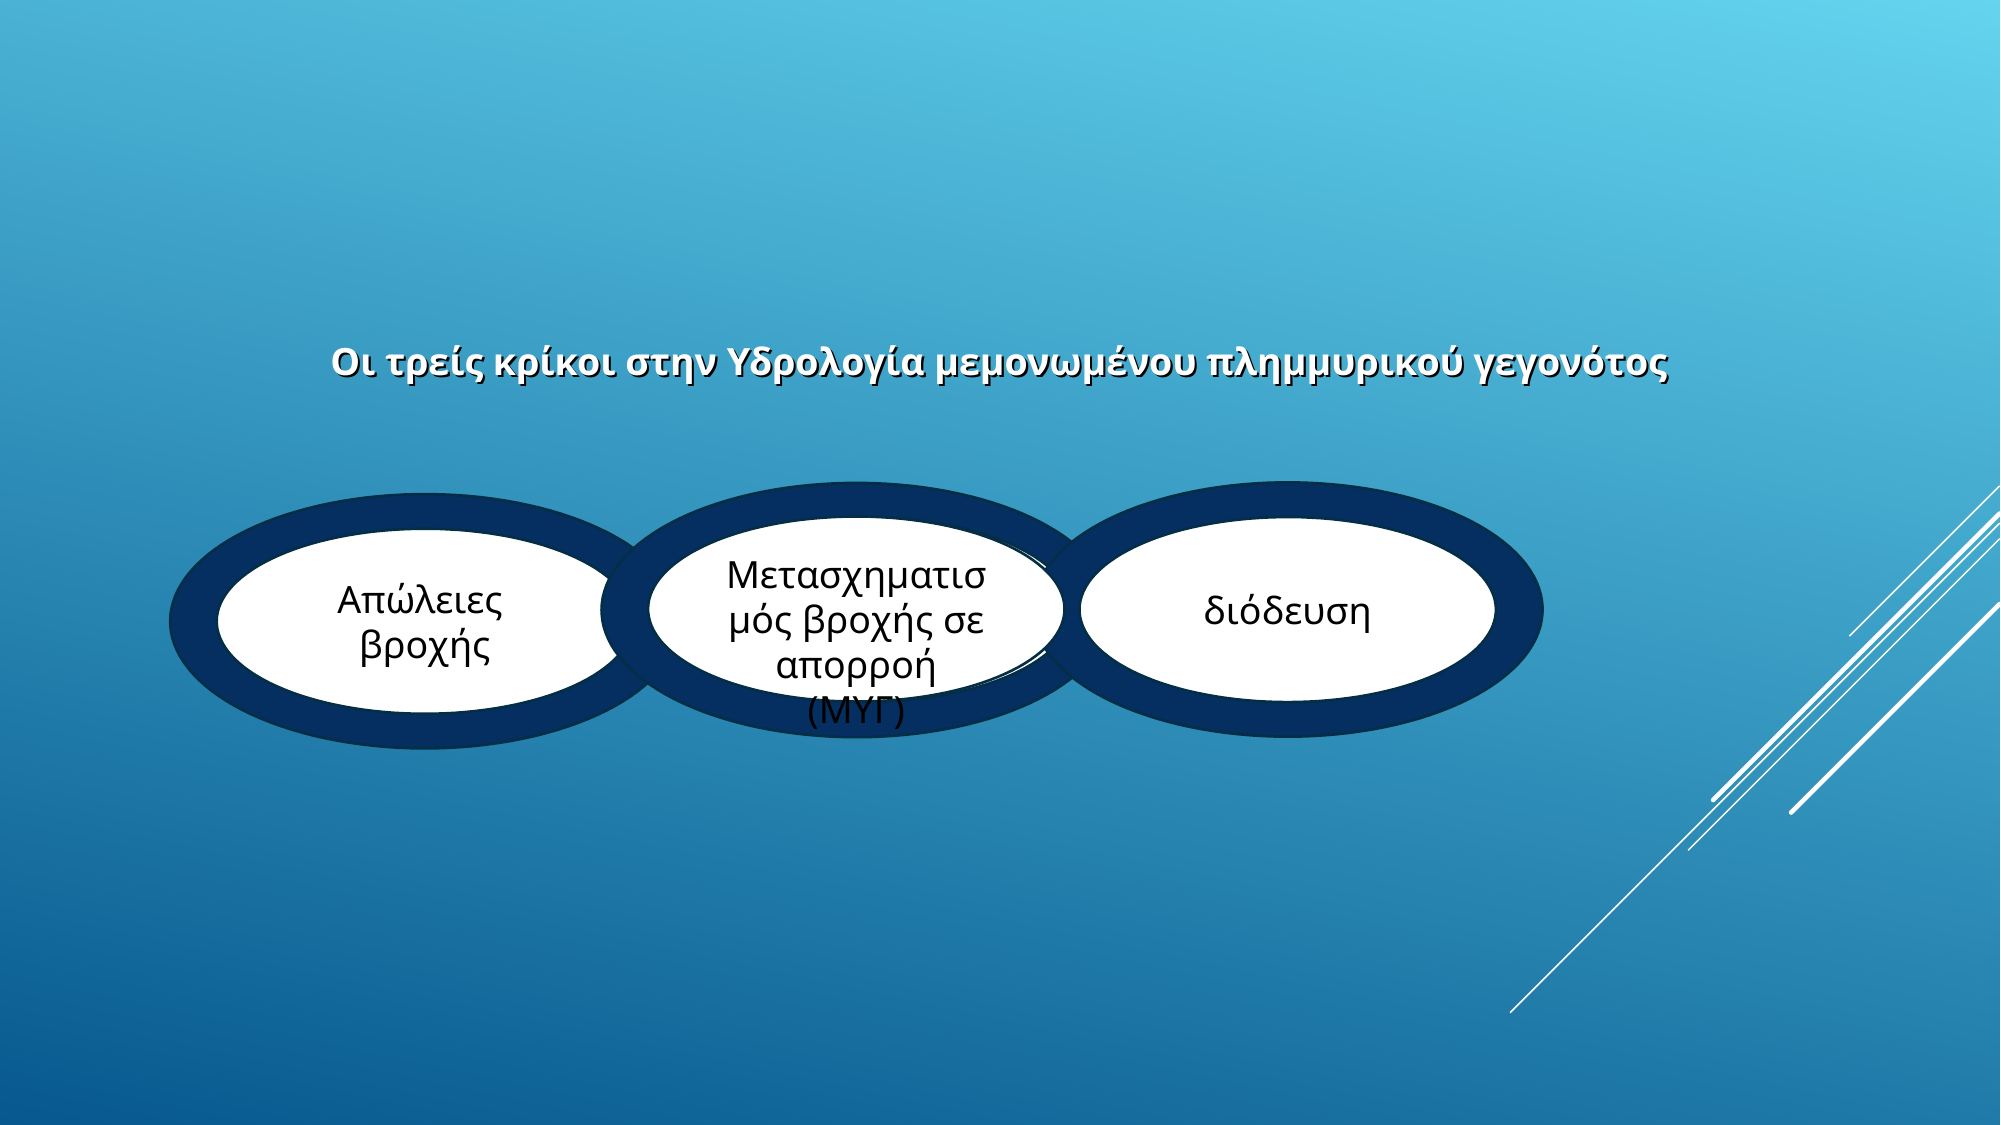

Οι τρείς κρίκοι στην Υδρολογία μεμονωμένου πλημμυρικού γεγονότος
Μετασχηματισμός βροχής σε απορροή (ΜΥΓ)
διόδευση
Απώλειες
βροχής